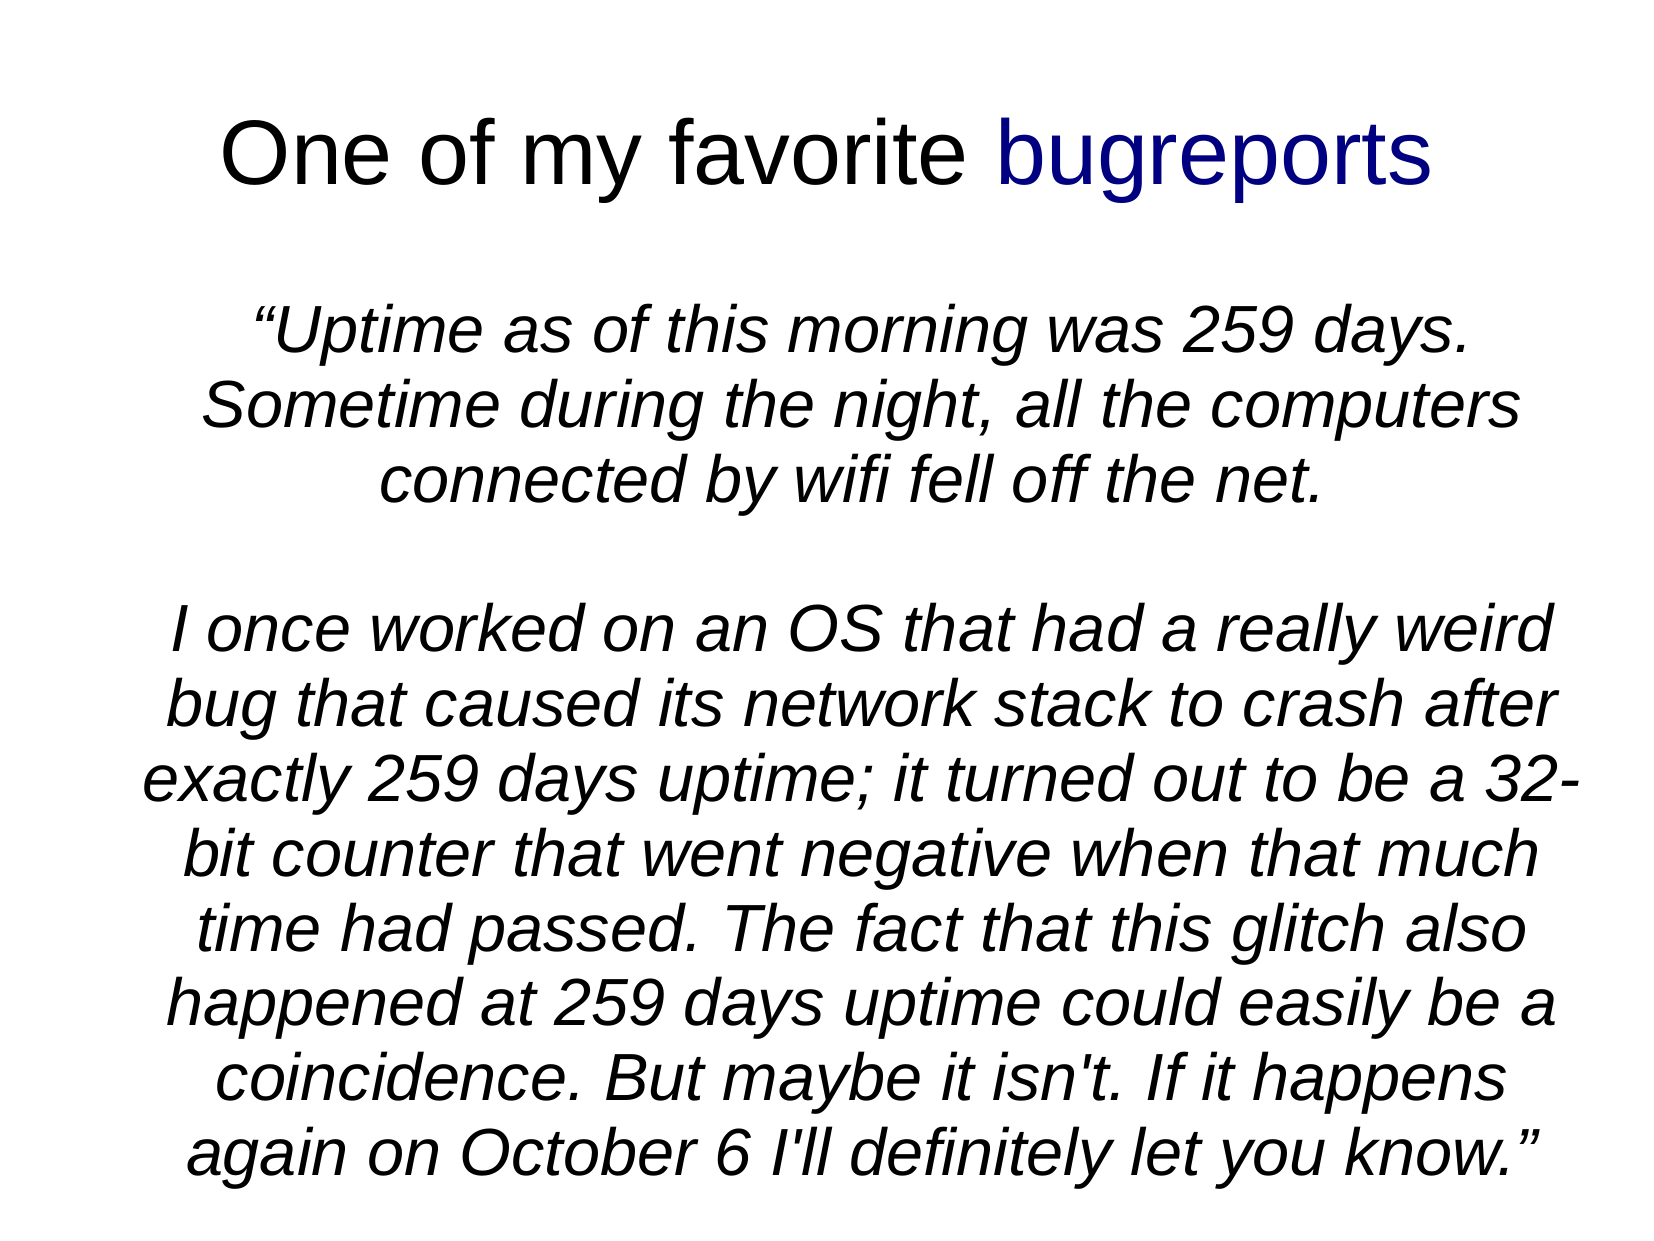

# One of my favorite bugreports
“Uptime as of this morning was 259 days. Sometime during the night, all the computers connected by wifi fell off the net.
I once worked on an OS that had a really weird bug that caused its network stack to crash after exactly 259 days uptime; it turned out to be a 32-bit counter that went negative when that much time had passed. The fact that this glitch also happened at 259 days uptime could easily be a coincidence. But maybe it isn't. If it happens again on October 6 I'll definitely let you know.”